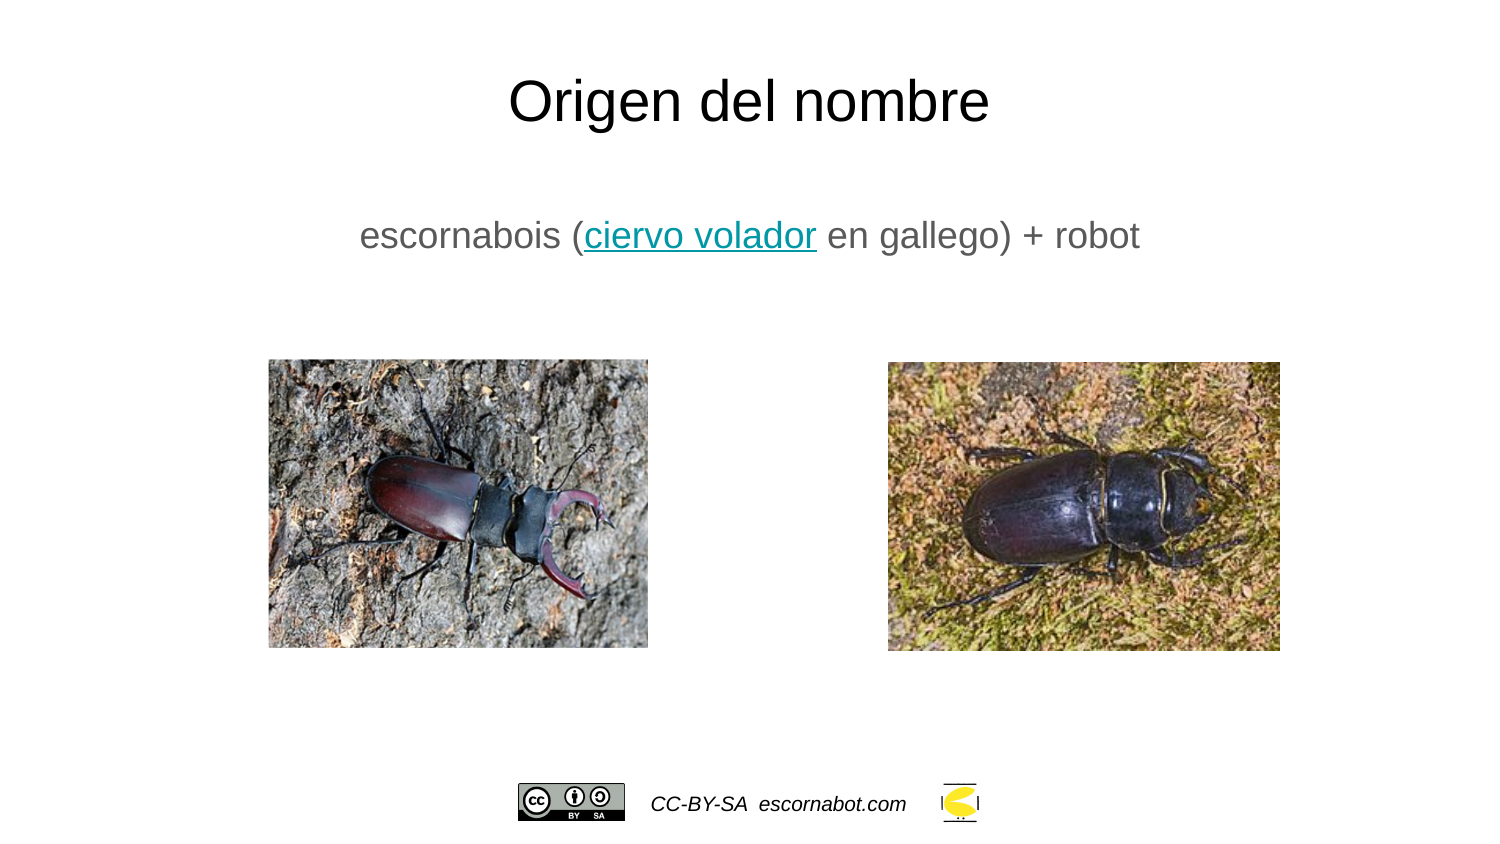

# Origen del nombre
escornabois (ciervo volador en gallego) + robot
CC-BY-SA escornabot.com